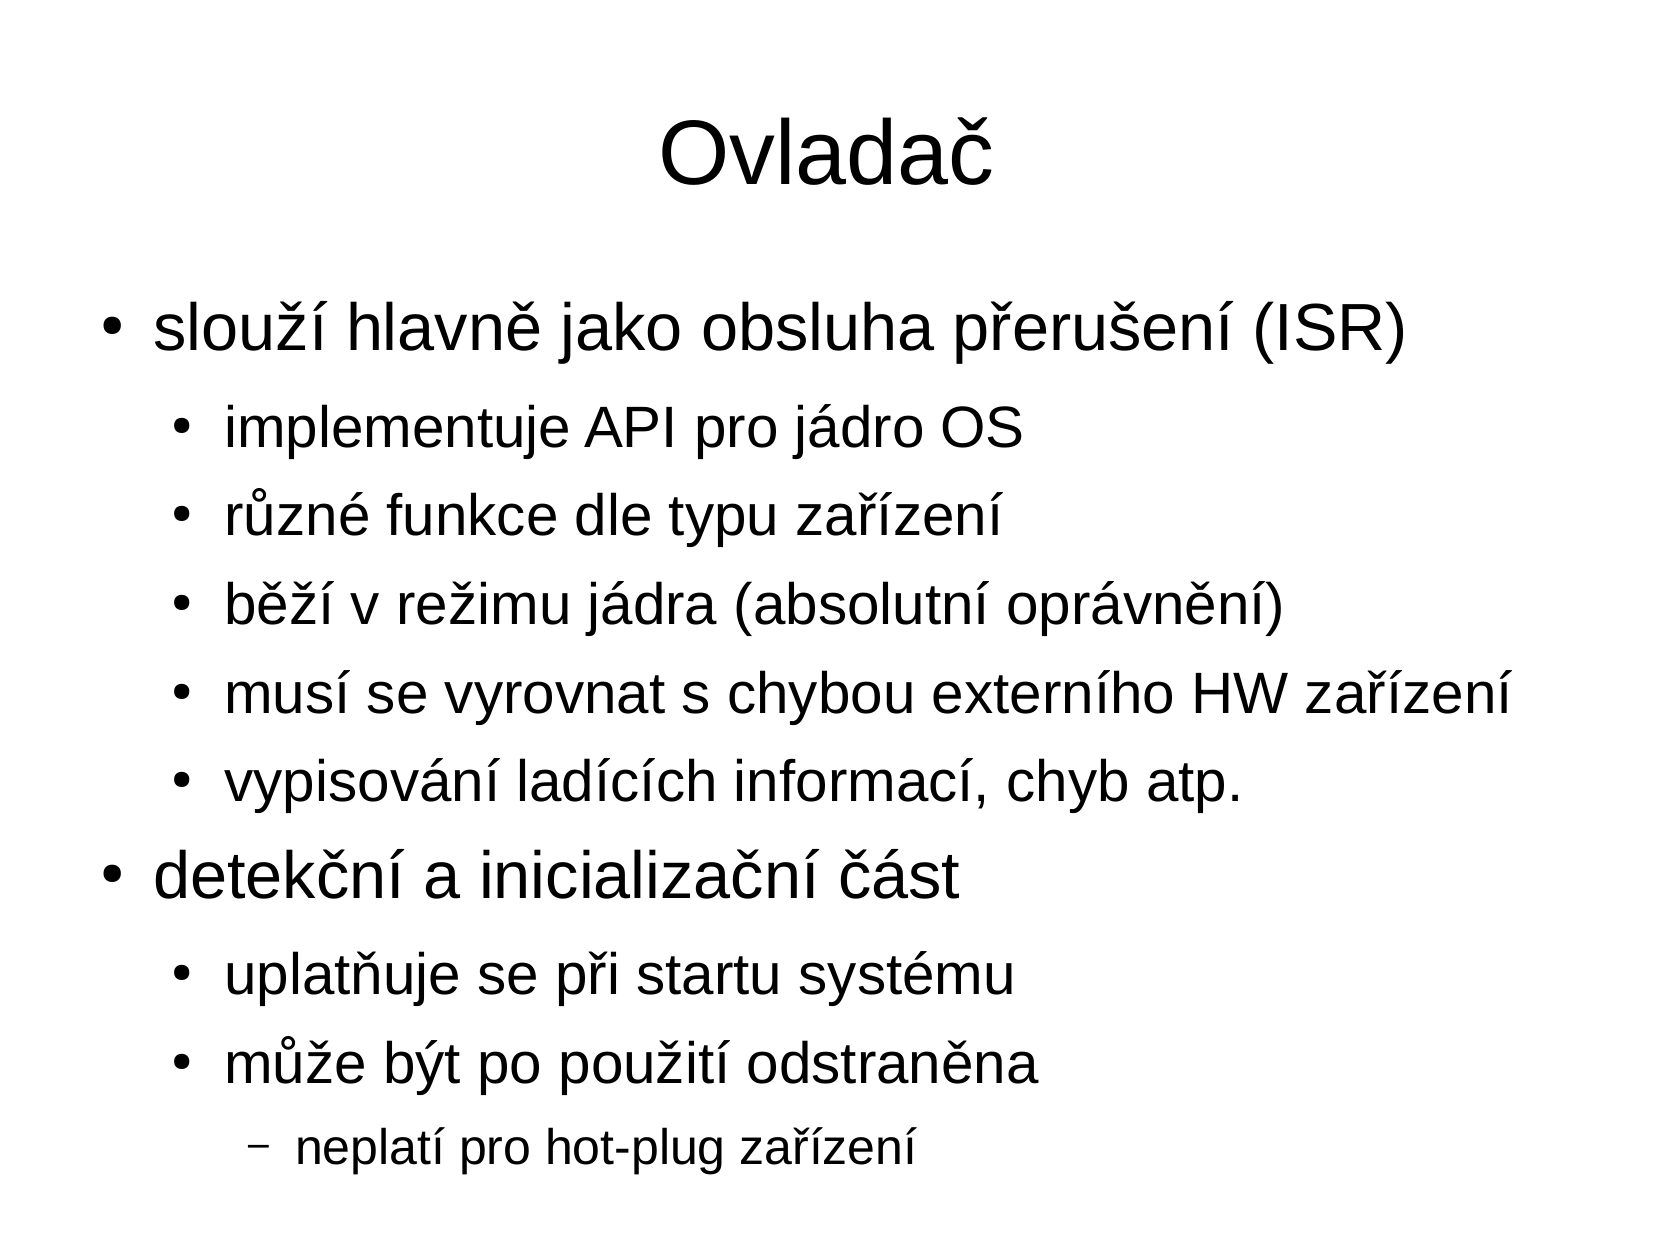

# Ovladač
slouží hlavně jako obsluha přerušení (ISR)
implementuje API pro jádro OS
různé funkce dle typu zařízení
běží v režimu jádra (absolutní oprávnění)
musí se vyrovnat s chybou externího HW zařízení
vypisování ladících informací, chyb atp.
detekční a inicializační část
uplatňuje se při startu systému
může být po použití odstraněna
neplatí pro hot-plug zařízení